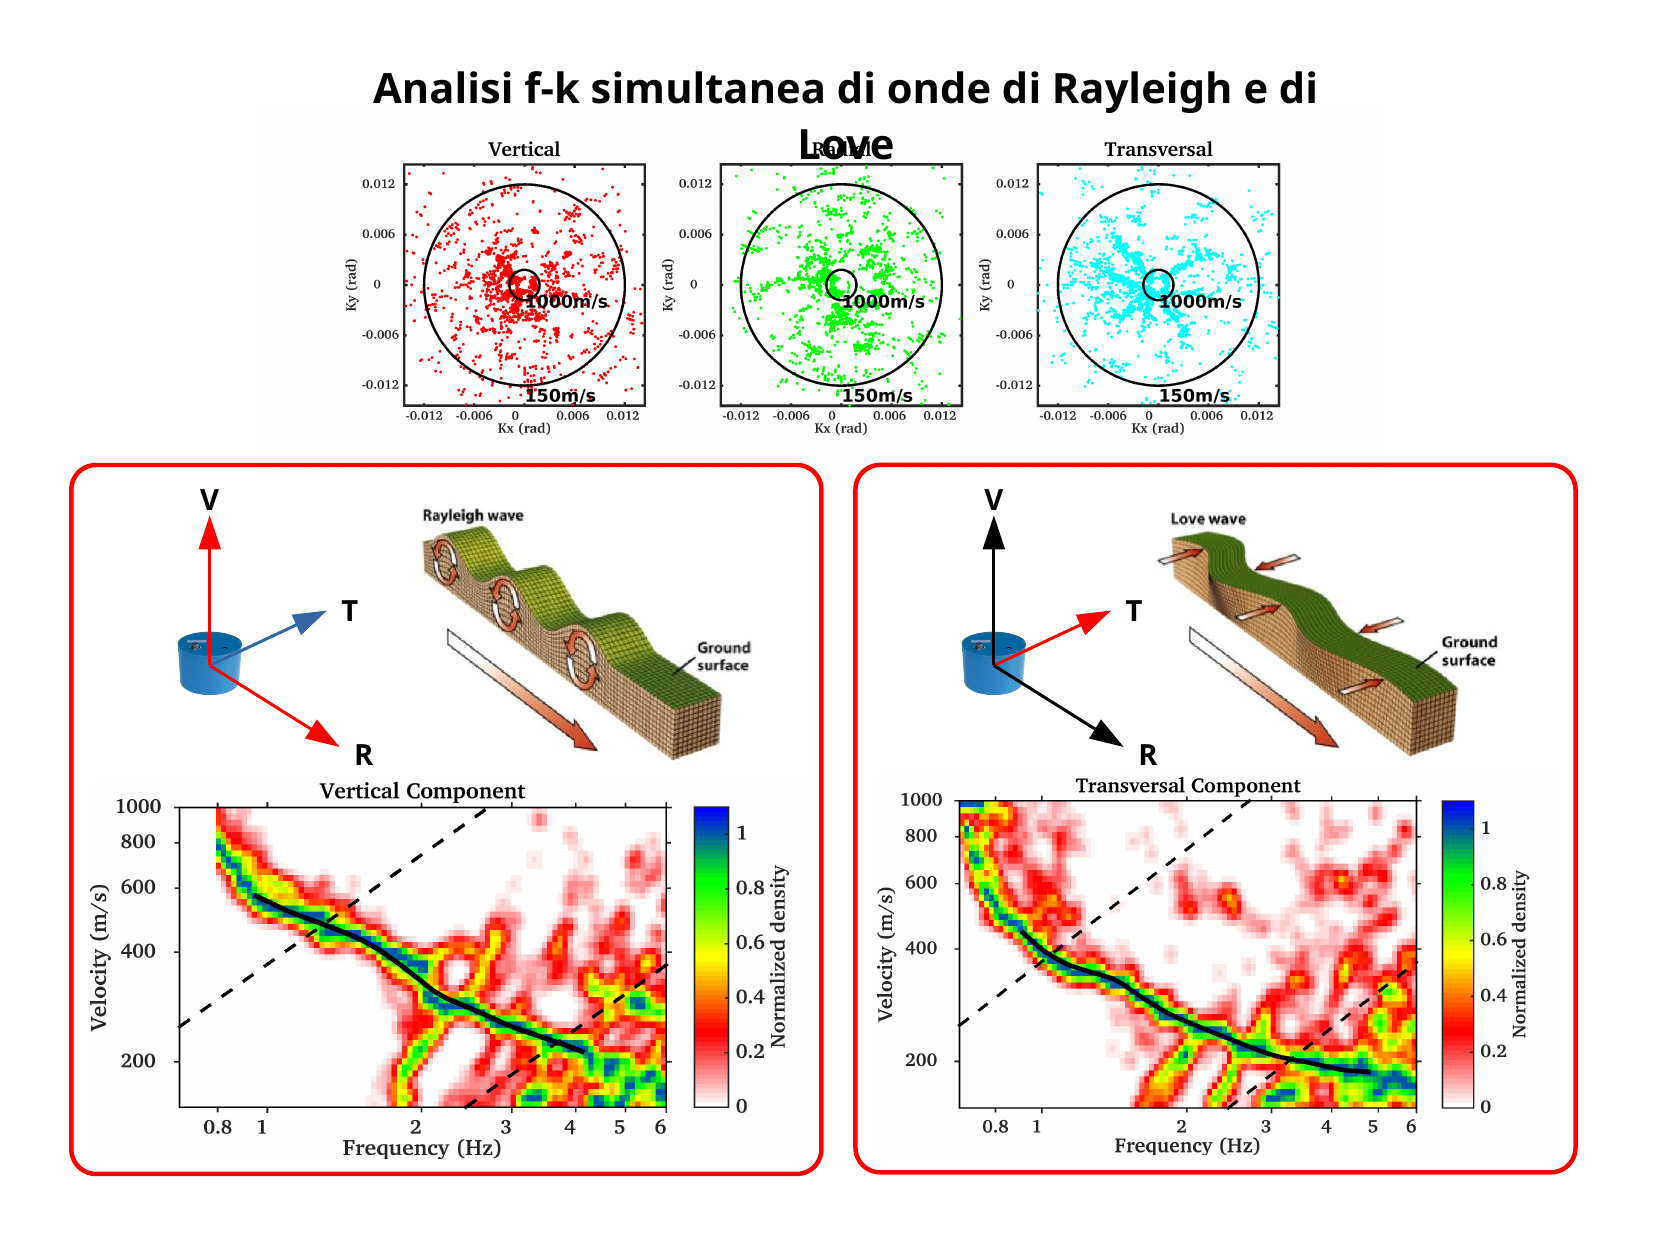

Analisi f-k simultanea di onde di Rayleigh e di Love
V
T
R
V
T
R